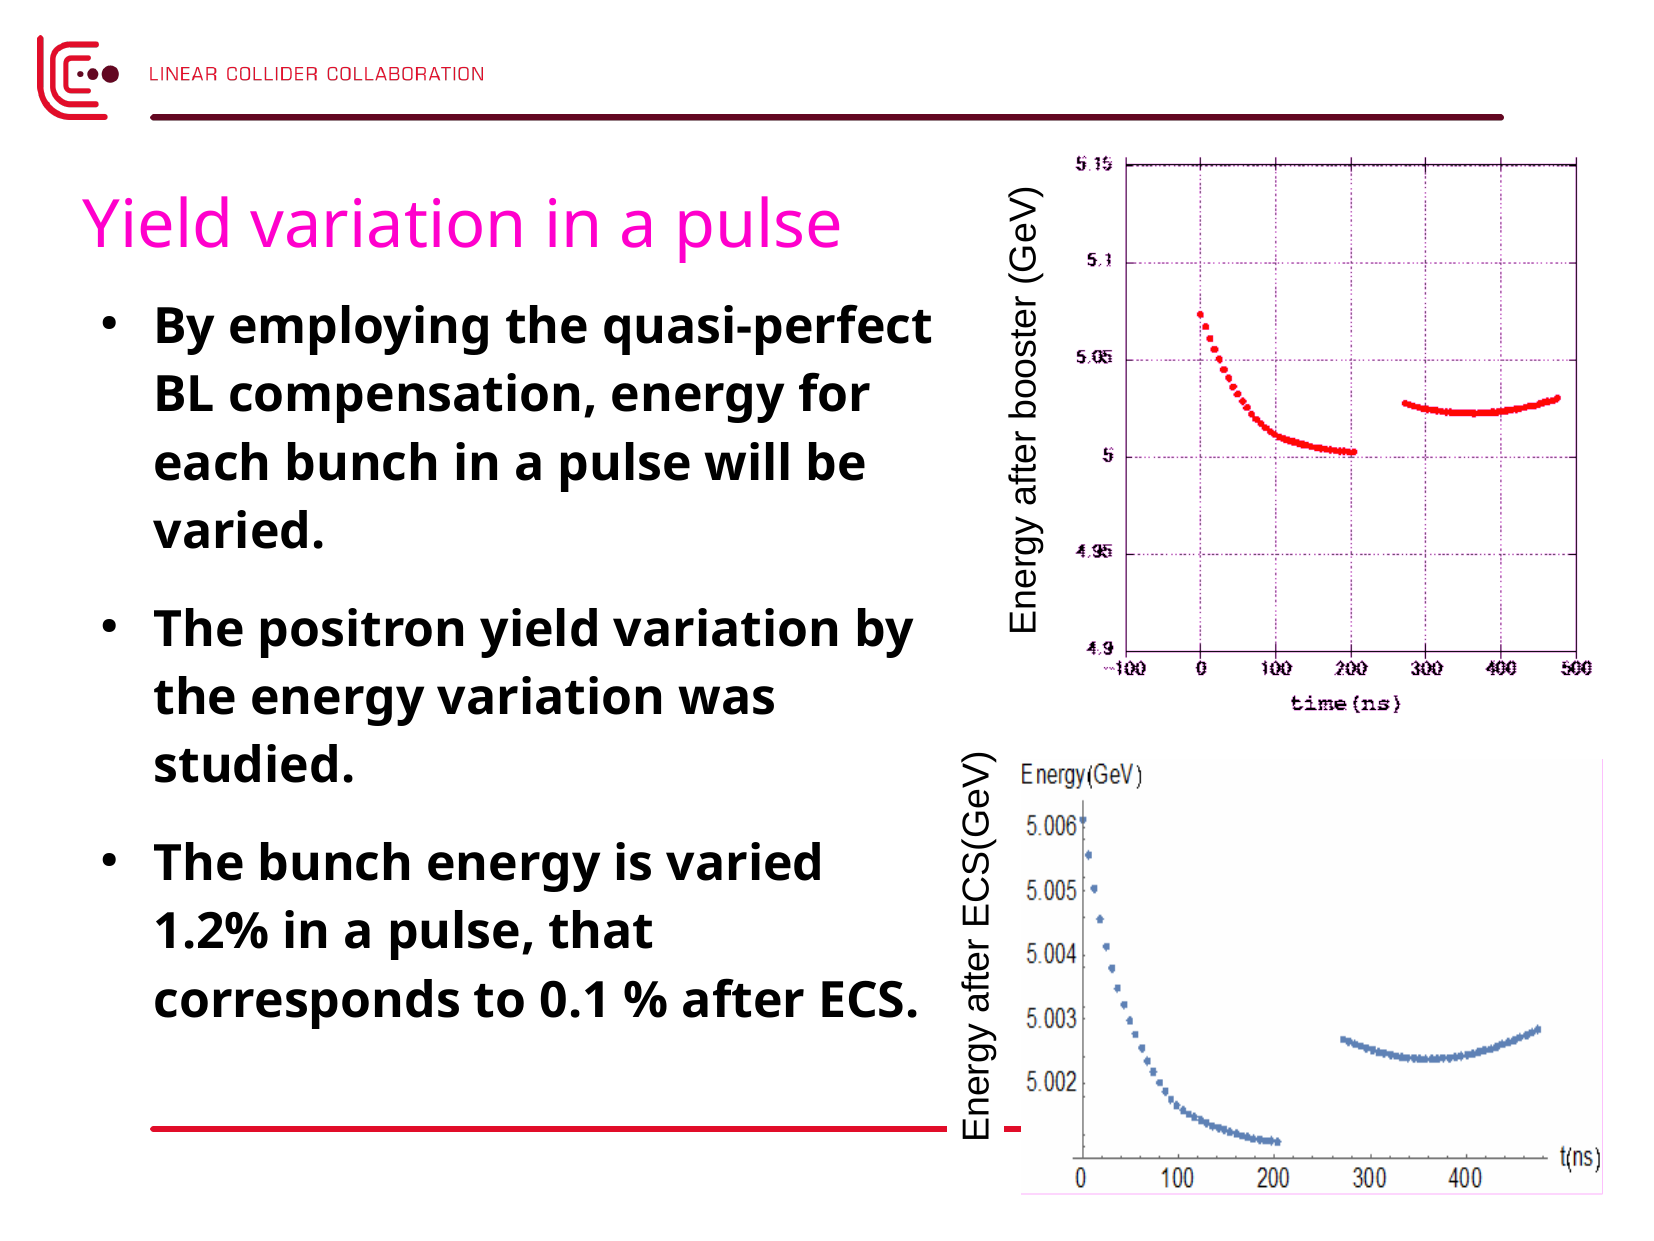

# Yield variation in a pulse
By employing the quasi-perfect BL compensation, energy for each bunch in a pulse will be varied.
The positron yield variation by the energy variation was studied.
The bunch energy is varied 1.2% in a pulse, that corresponds to 0.1 % after ECS.
Energy after booster (GeV)
Energy after booster (GeV)
Energy after ECS(GeV)